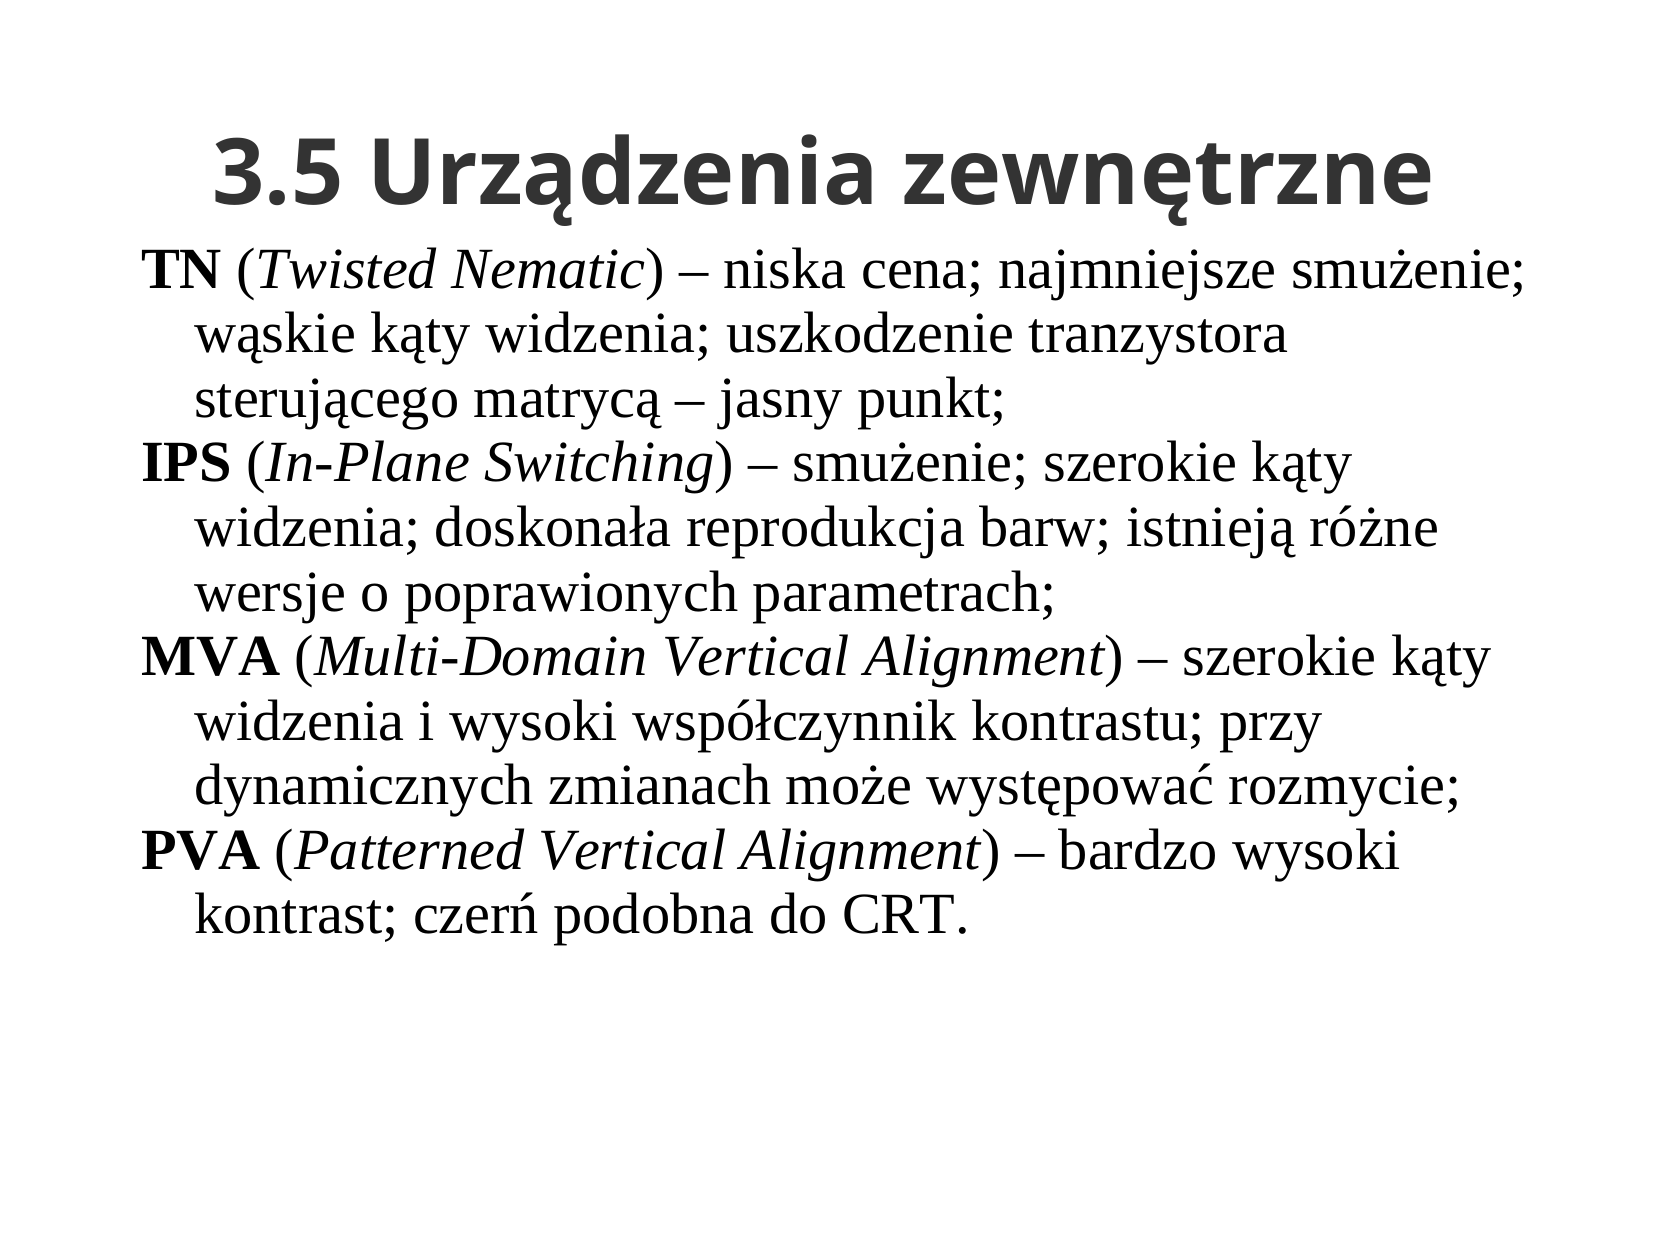

# 3.5 Urządzenia zewnętrzne
TN (Twisted Nematic) – niska cena; najmniejsze smużenie; wąskie kąty widzenia; uszkodzenie tranzystora sterującego matrycą – jasny punkt;
IPS (In-Plane Switching) – smużenie; szerokie kąty widzenia; doskonała reprodukcja barw; istnieją różne wersje o poprawionych parametrach;
MVA (Multi-Domain Vertical Alignment) – szerokie kąty widzenia i wysoki współczynnik kontrastu; przy dynamicznych zmianach może występować rozmycie;
PVA (Patterned Vertical Alignment) – bardzo wysoki kontrast; czerń podobna do CRT.